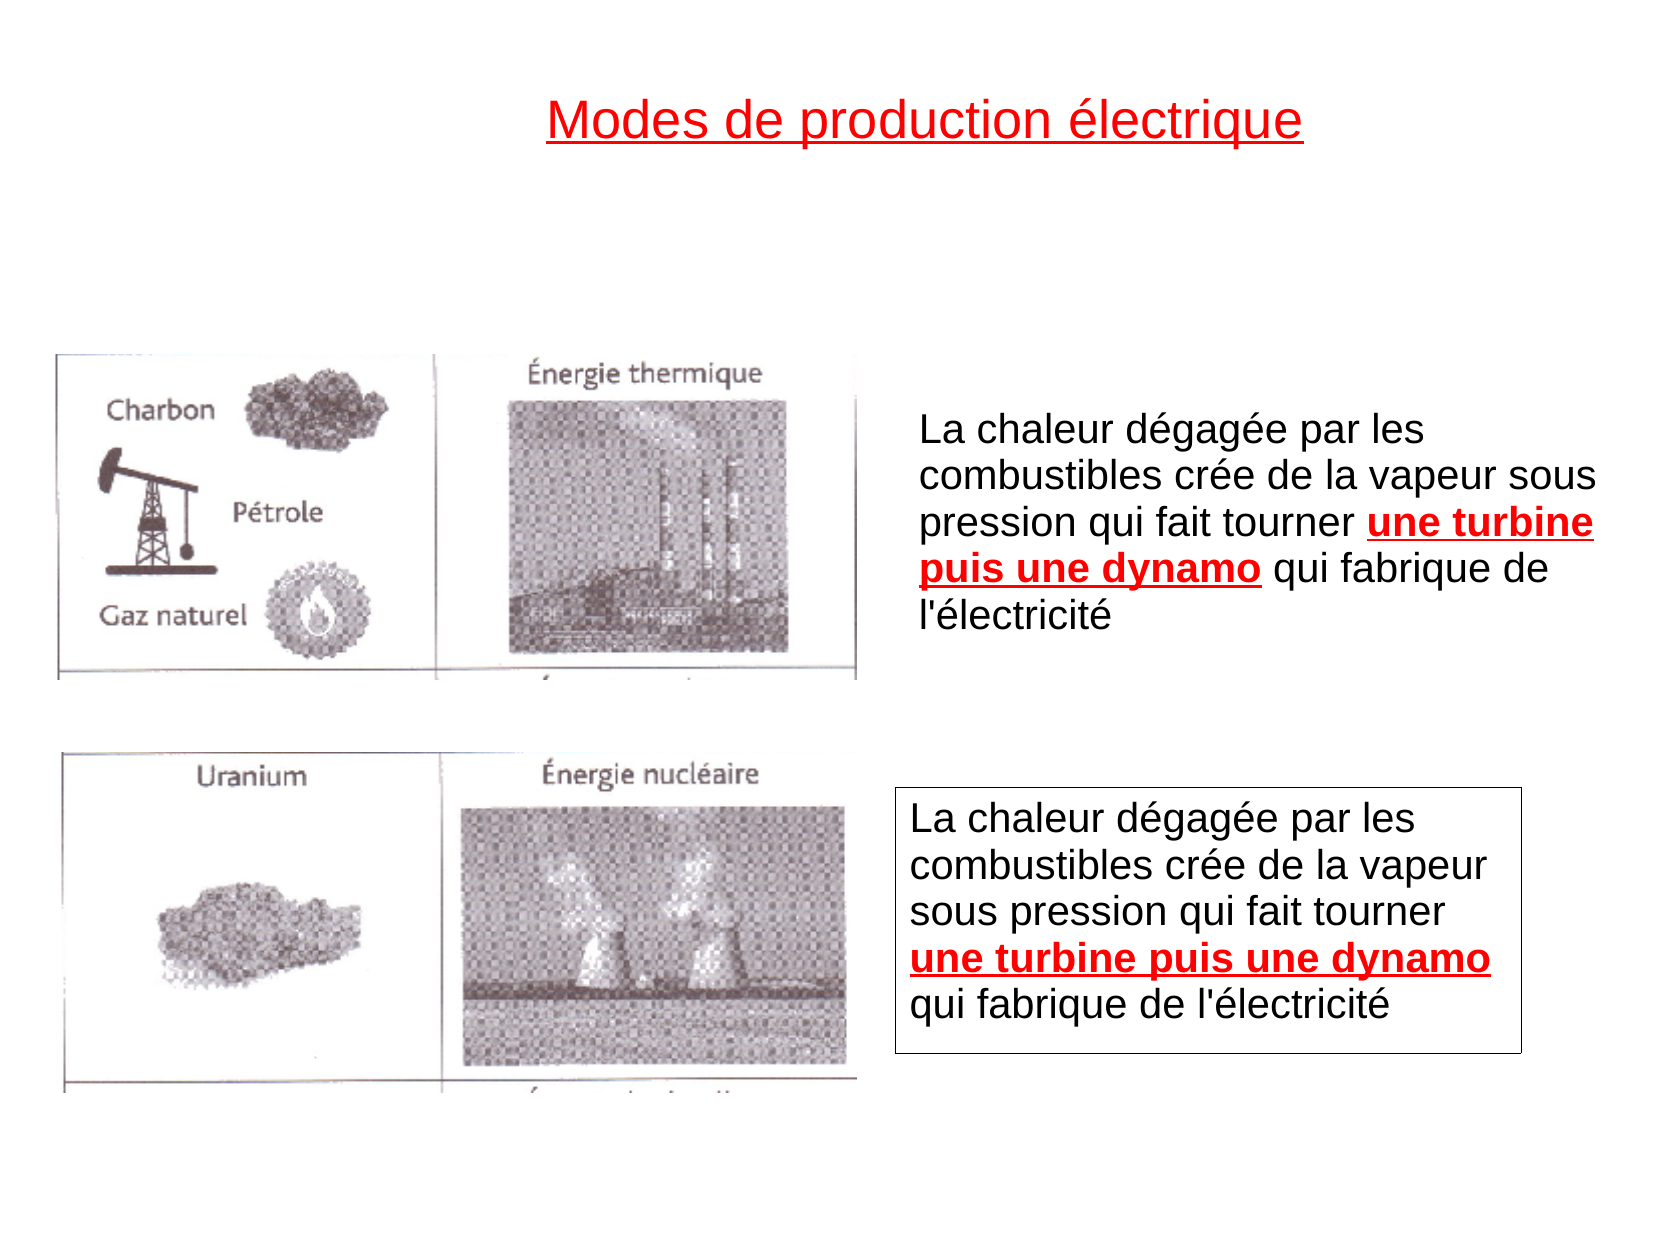

Modes de production électrique
La chaleur dégagée par les combustibles crée de la vapeur sous pression qui fait tourner une turbine puis une dynamo qui fabrique de l'électricité
| La chaleur dégagée par les combustibles crée de la vapeur sous pression qui fait tourner une turbine puis une dynamo qui fabrique de l'électricité |
| --- |